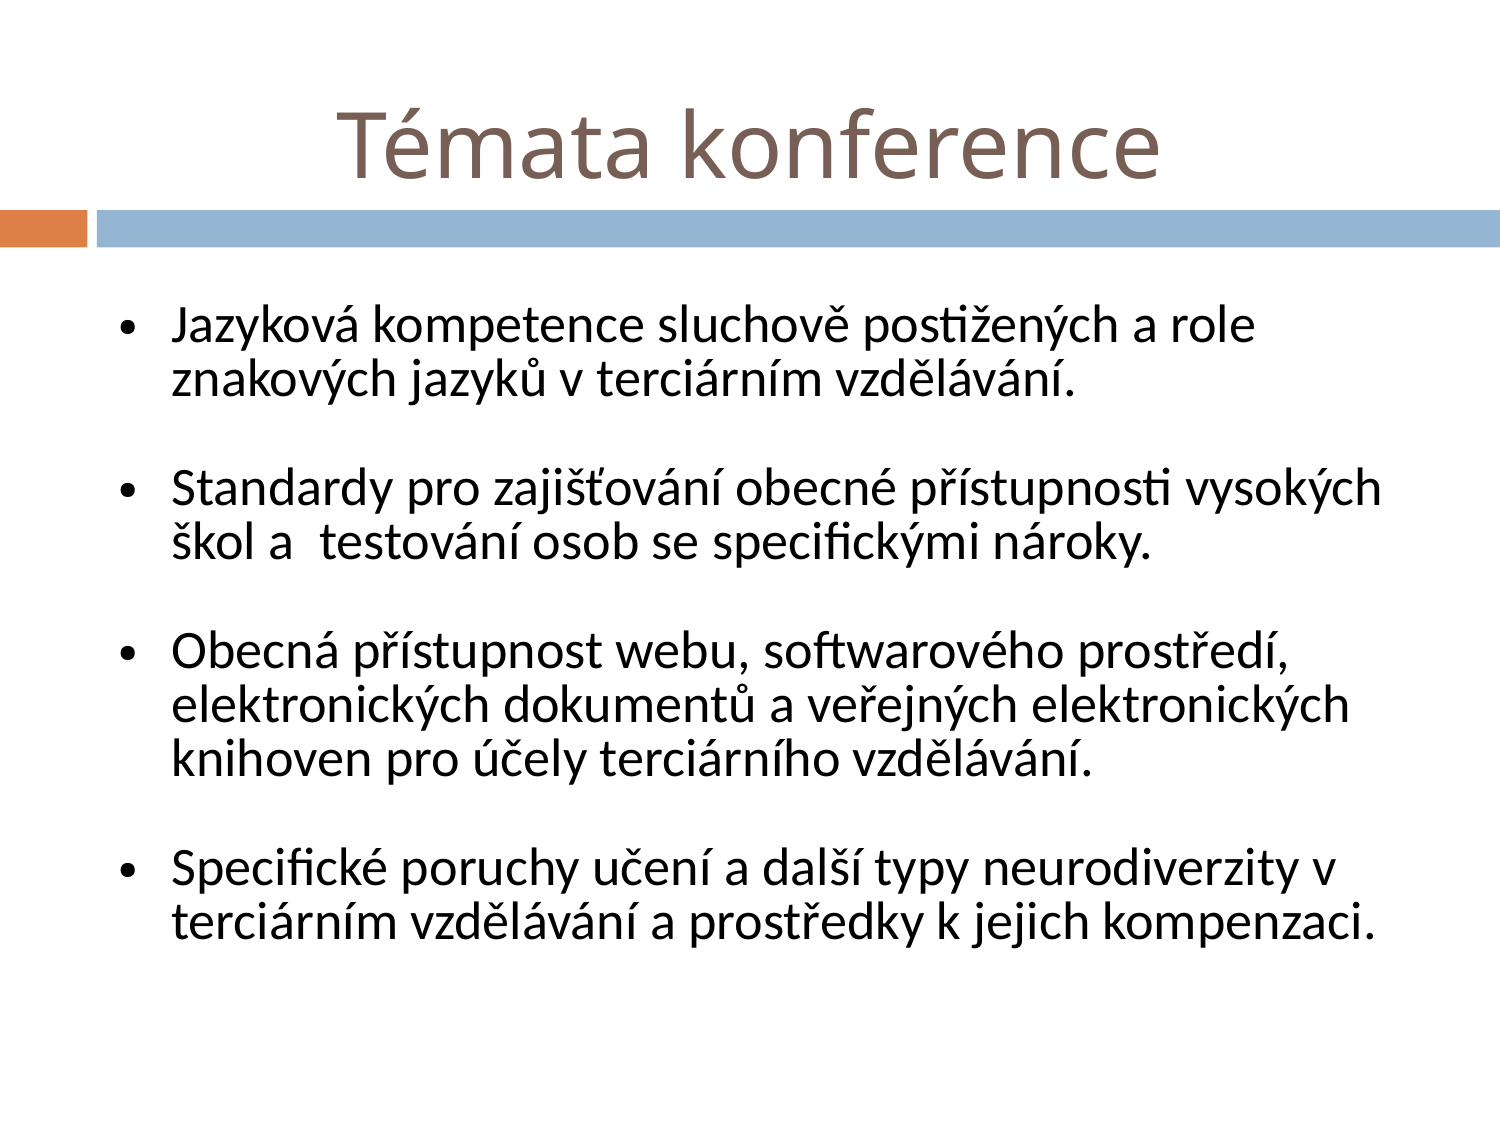

# Témata konference
Jazyková kompetence sluchově postižených a role znakových jazyků v terciárním vzdělávání.
Standardy pro zajišťování obecné přístupnosti vysokých škol a  testování osob se specifickými nároky.
Obecná přístupnost webu, softwarového prostředí, elektronických dokumentů a veřejných elektronických knihoven pro účely terciárního vzdělávání.
Specifické poruchy učení a další typy neurodiverzity v terciárním vzdělávání a prostředky k jejich kompenzaci.